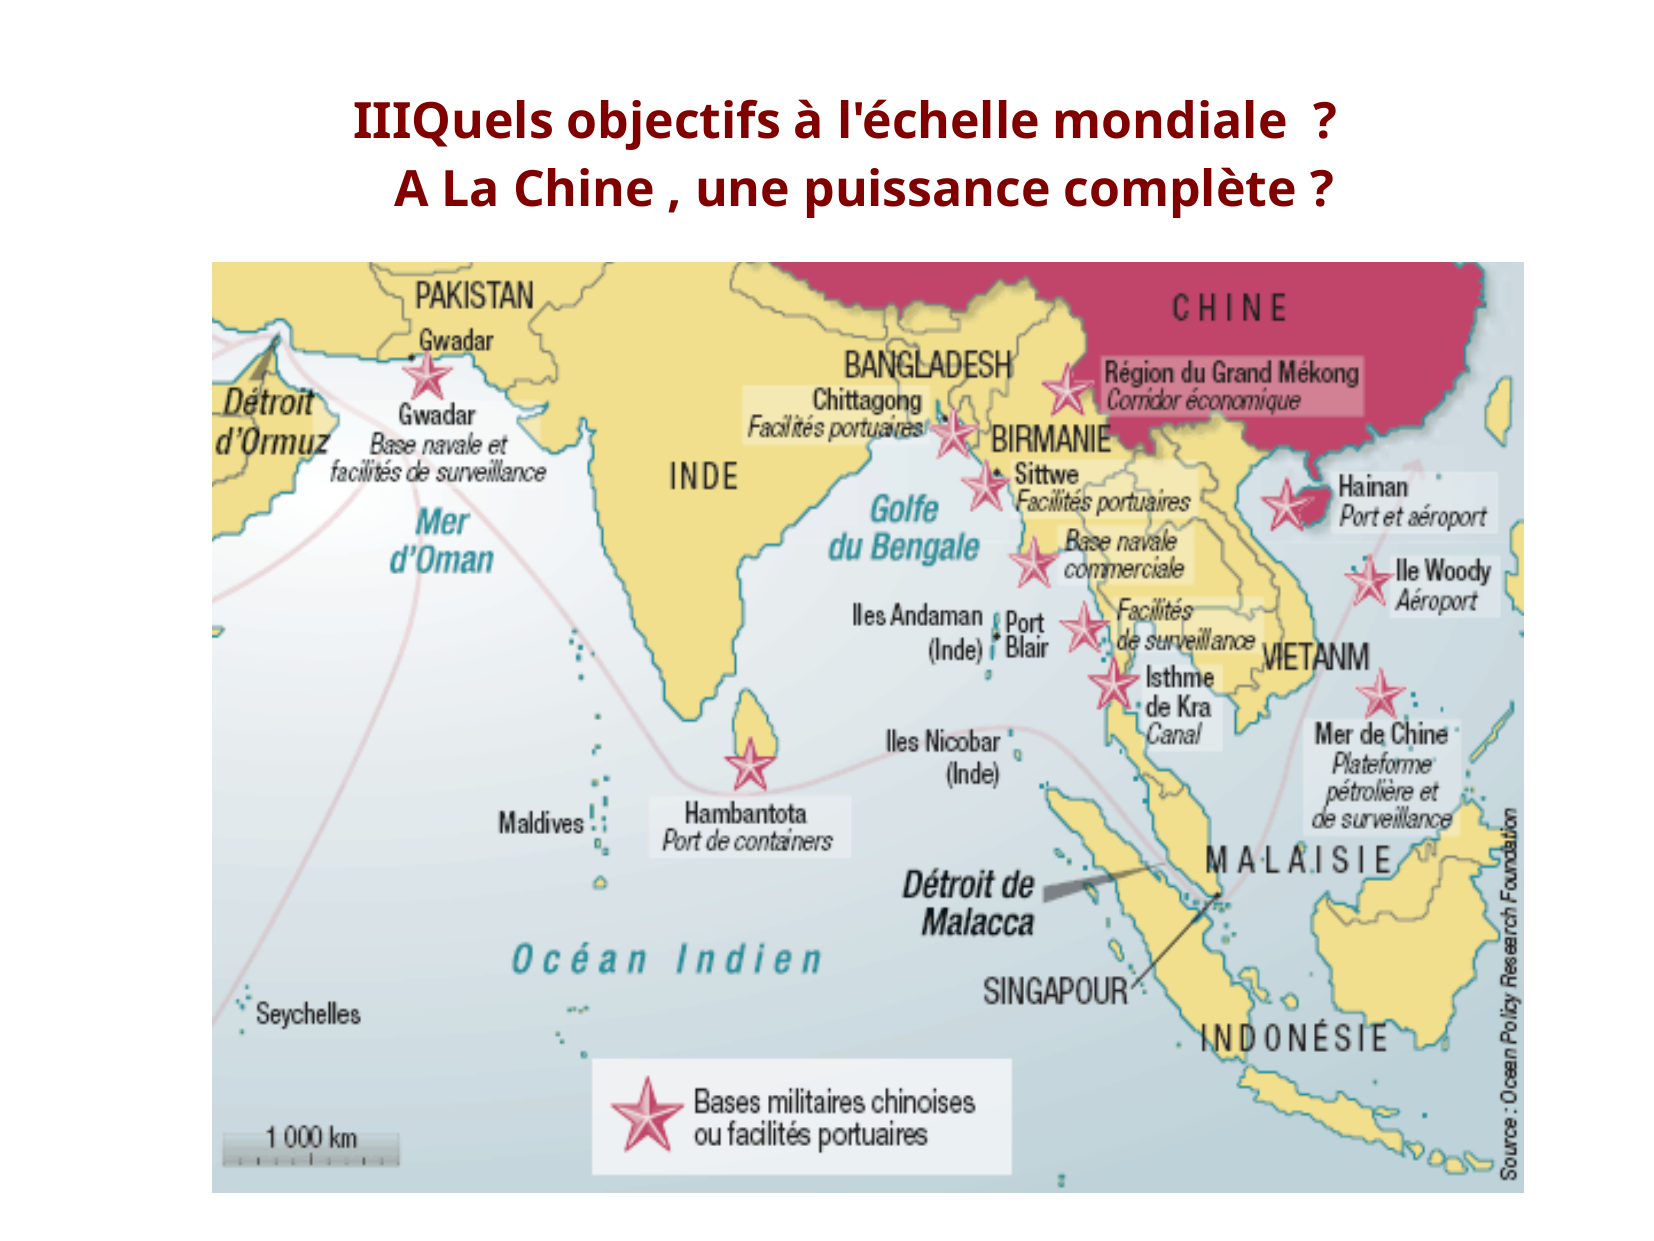

# IIIQuels objectifs à l'échelle mondiale  ? A La Chine , une puissance complète ?